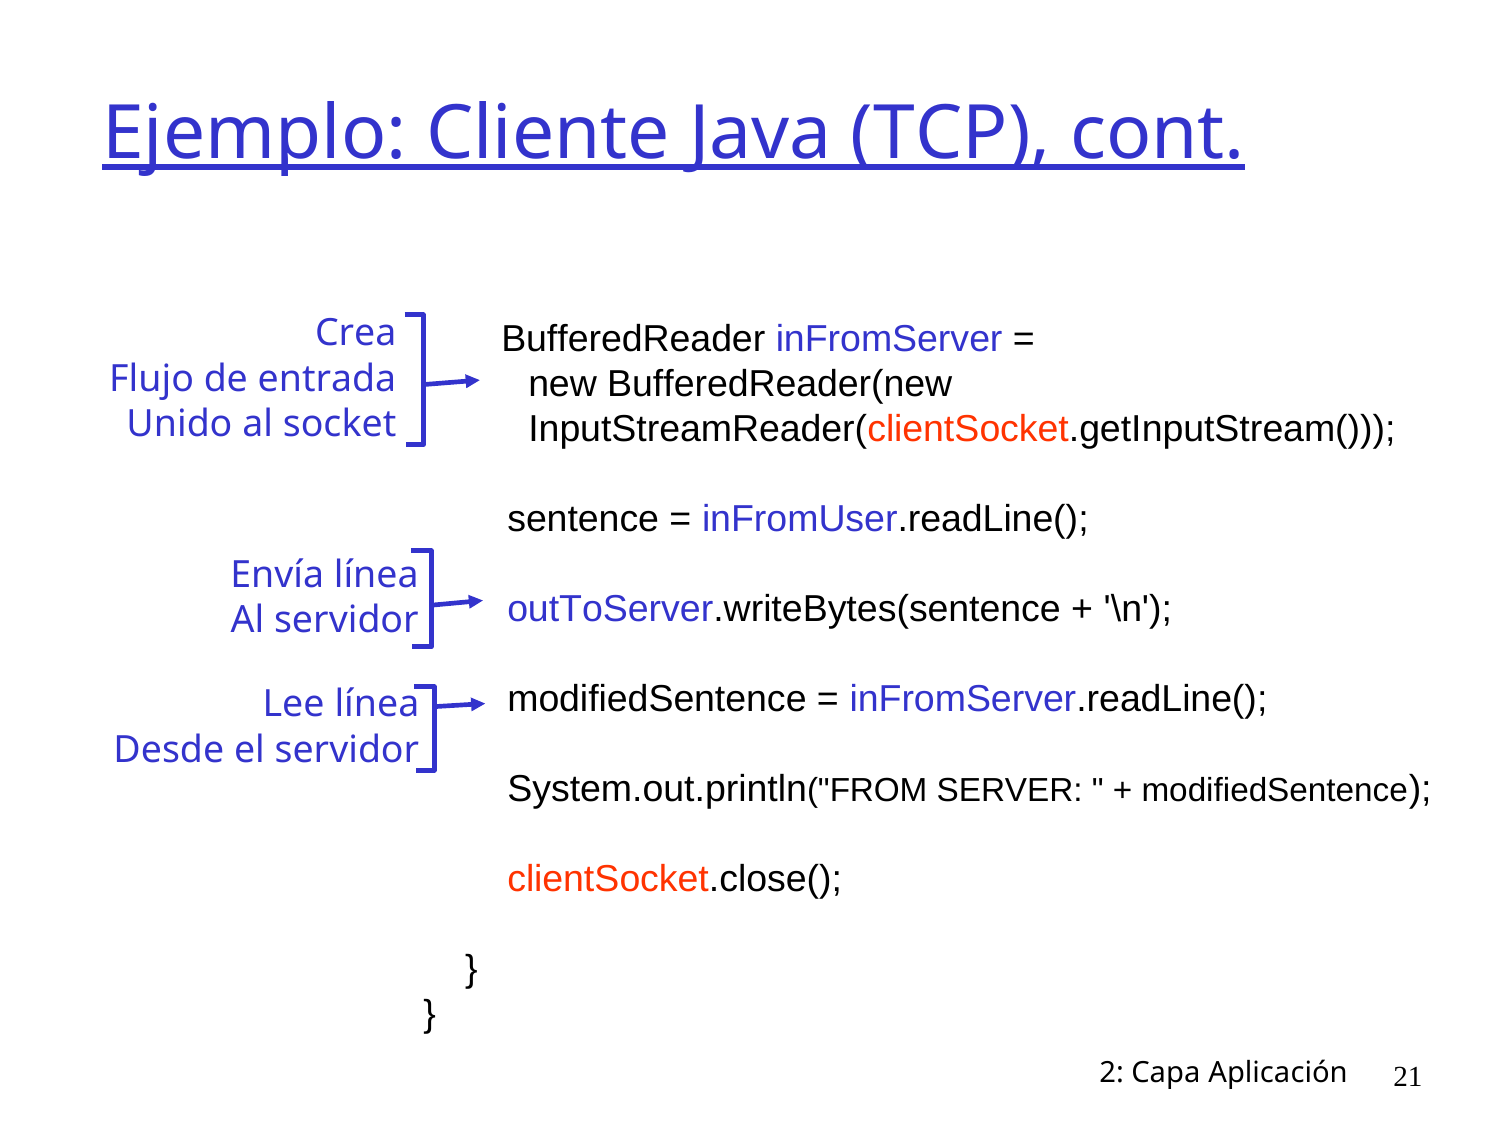

# Ejemplo: Cliente Java (TCP), cont.
Crea
Flujo de entrada
Unido al socket
 BufferedReader inFromServer =
 new BufferedReader(new
 InputStreamReader(clientSocket.getInputStream()));
 sentence = inFromUser.readLine();
 outToServer.writeBytes(sentence + '\n');
 modifiedSentence = inFromServer.readLine();
 System.out.println("FROM SERVER: " + modifiedSentence);
 clientSocket.close();
 }
}
Envía línea
Al servidor
Lee línea
Desde el servidor